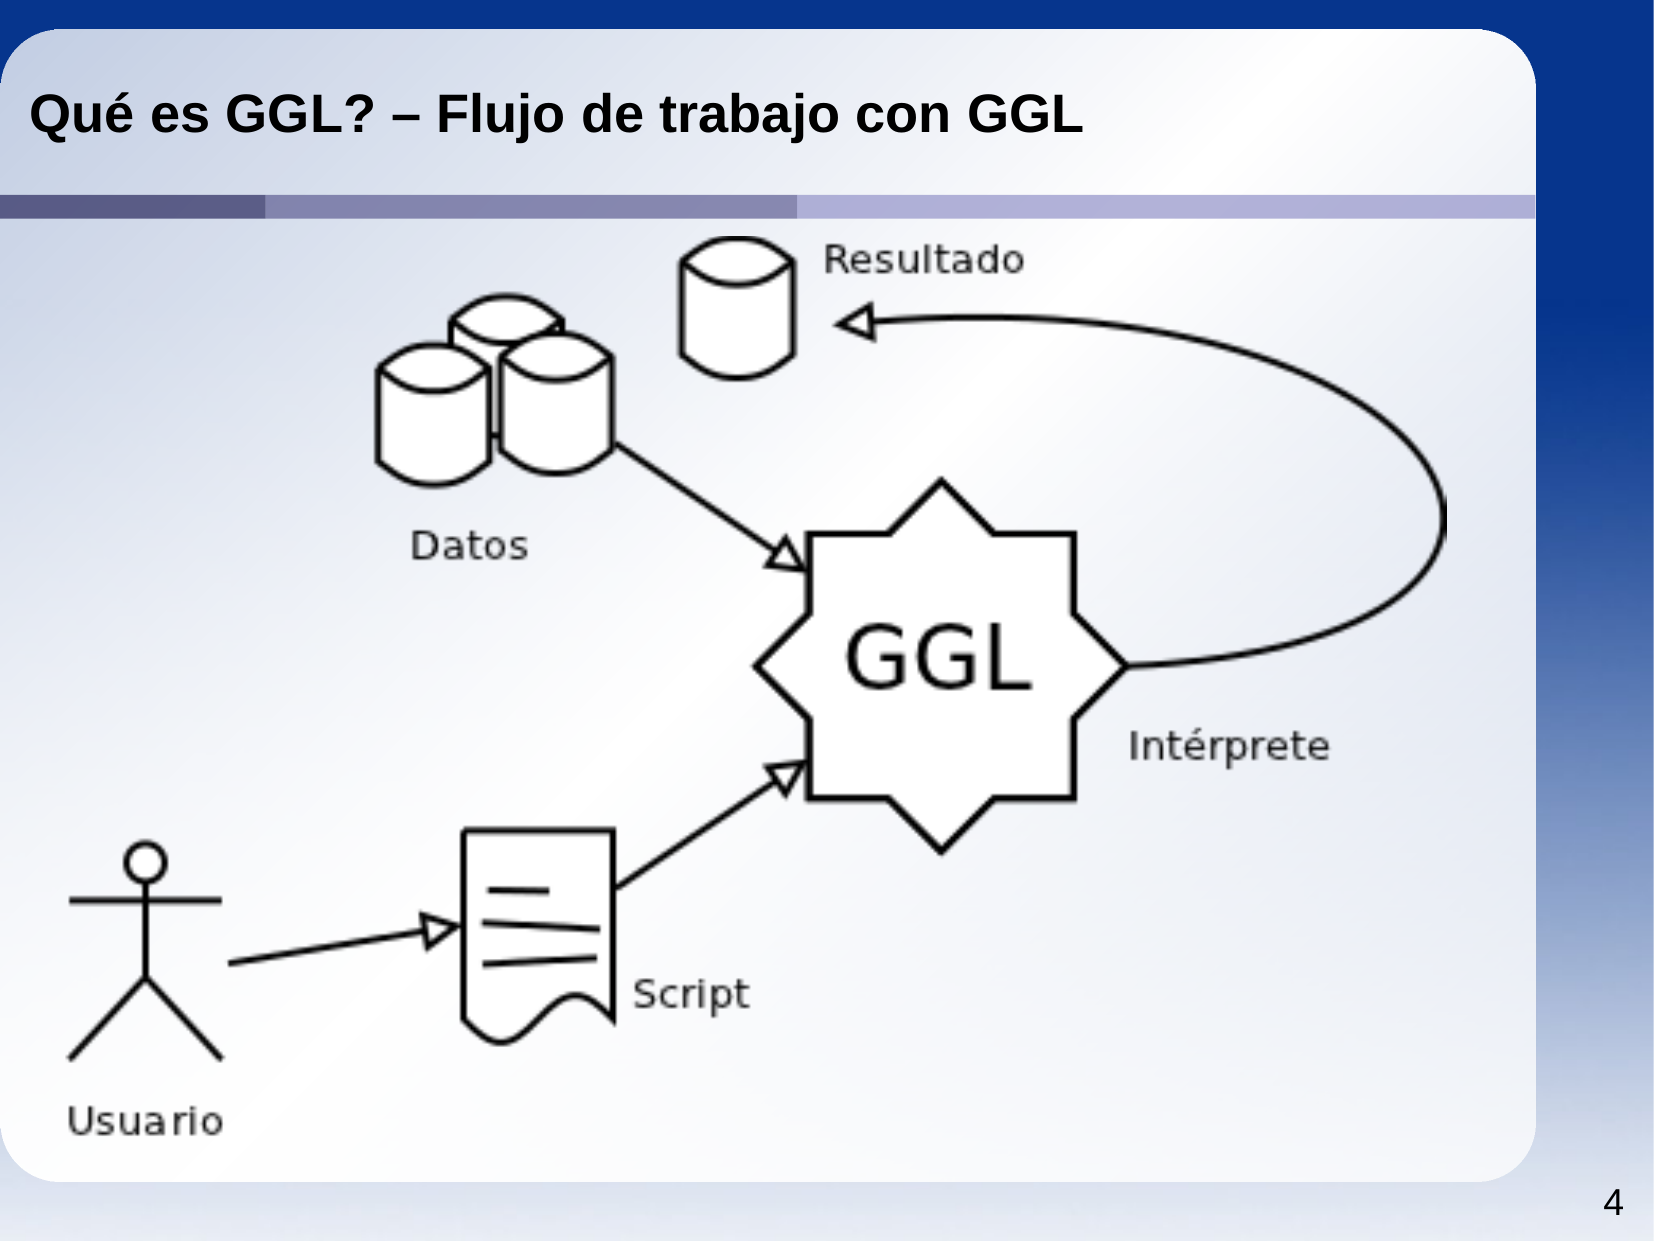

# Qué es GGL? – Flujo de trabajo con GGL
4